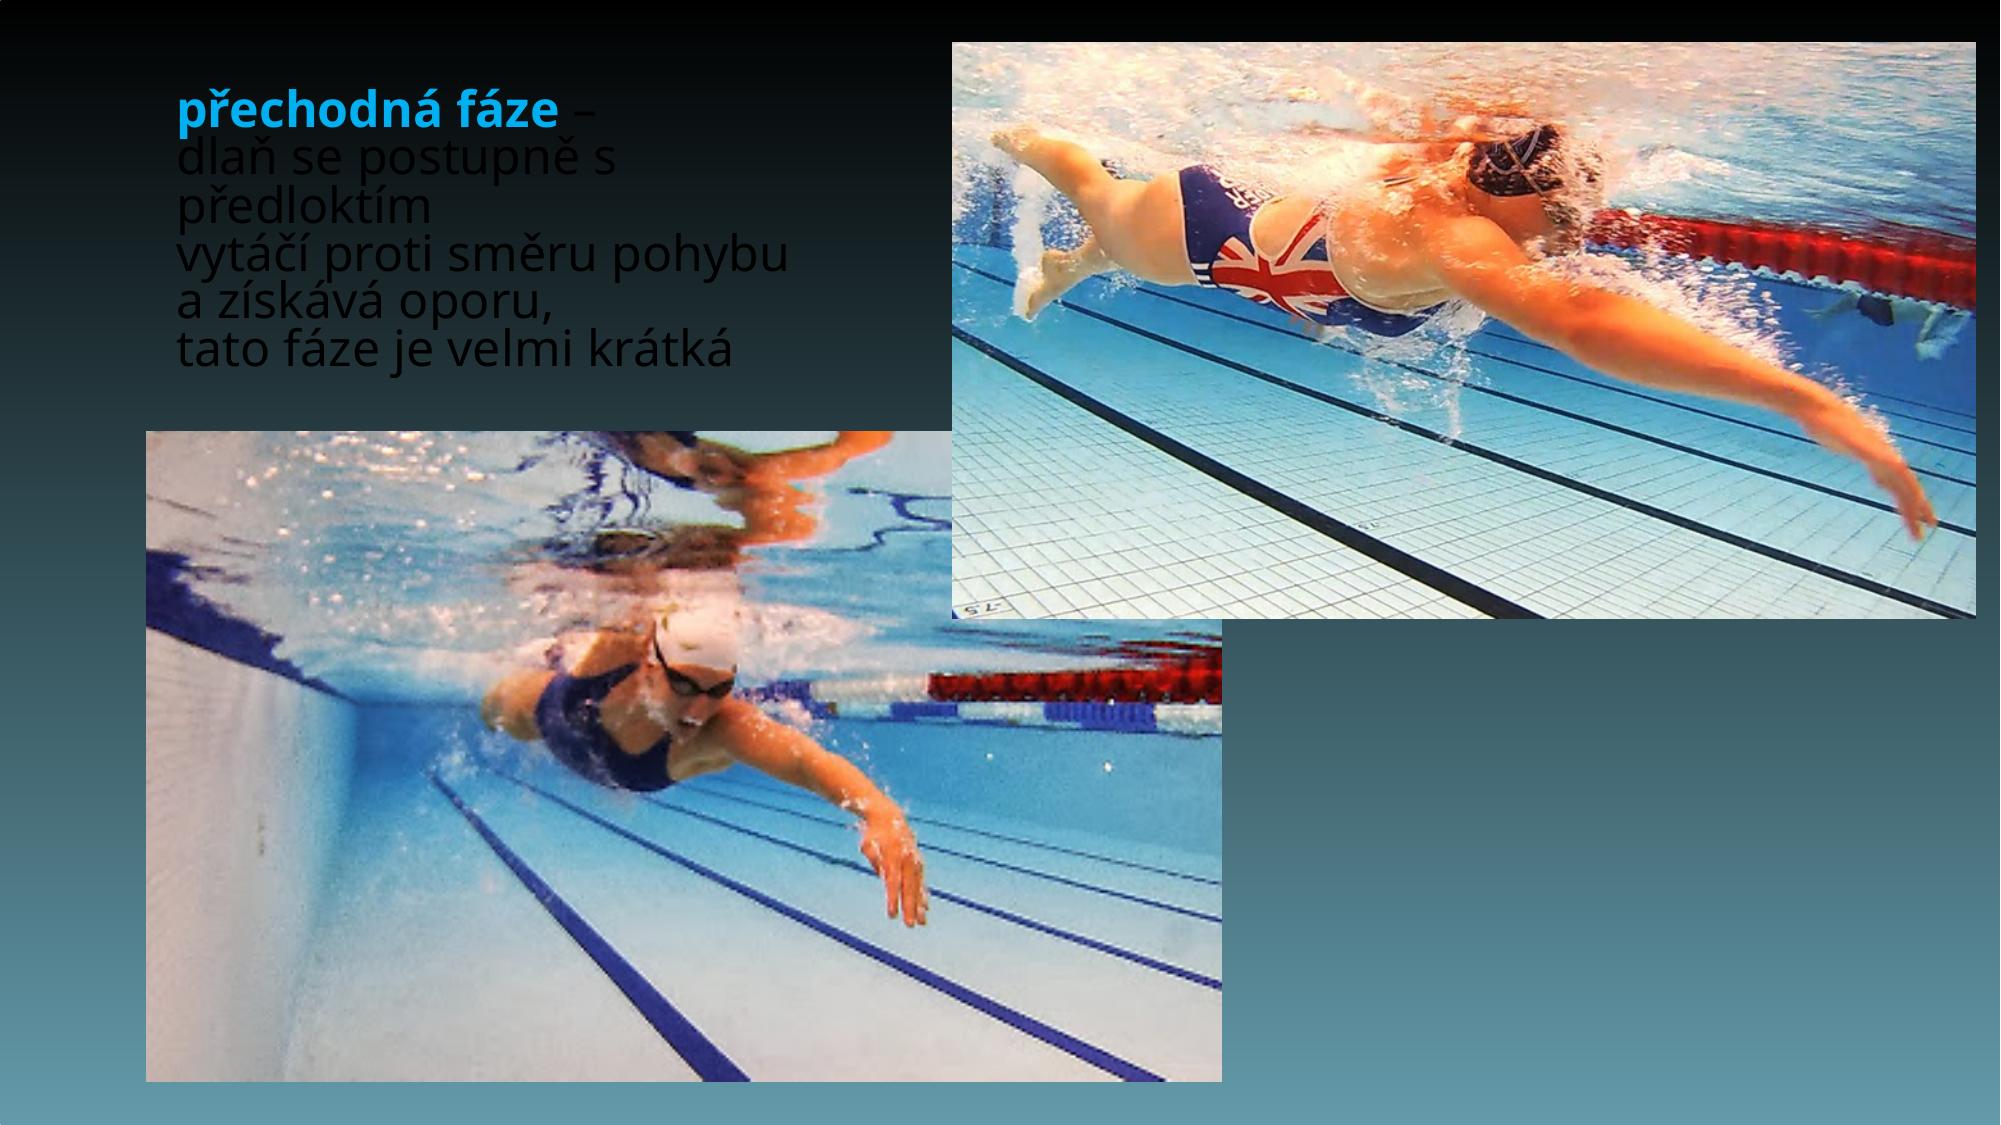

přechodná fáze –
dlaň se postupně s
předloktím
vytáčí proti směru pohybu
a získává oporu,
tato fáze je velmi krátká